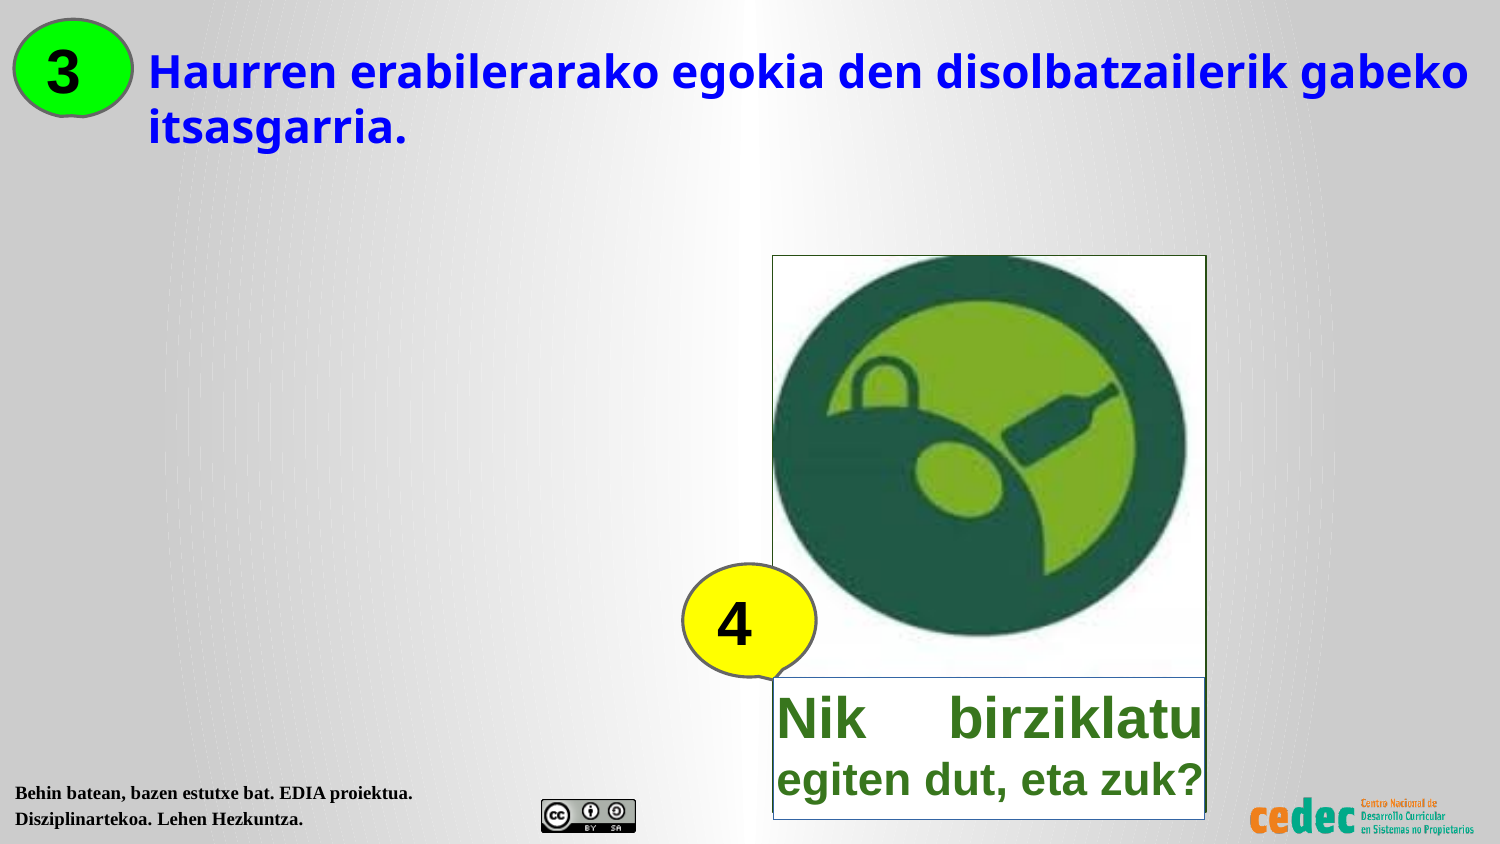

3
Haurren erabilerarako egokia den disolbatzailerik gabeko itsasgarria.
4
Nik birziklatu
egiten dut, eta zuk?
Behin batean, bazen estutxe bat. EDIA proiektua.
Disziplinartekoa. Lehen Hezkuntza.